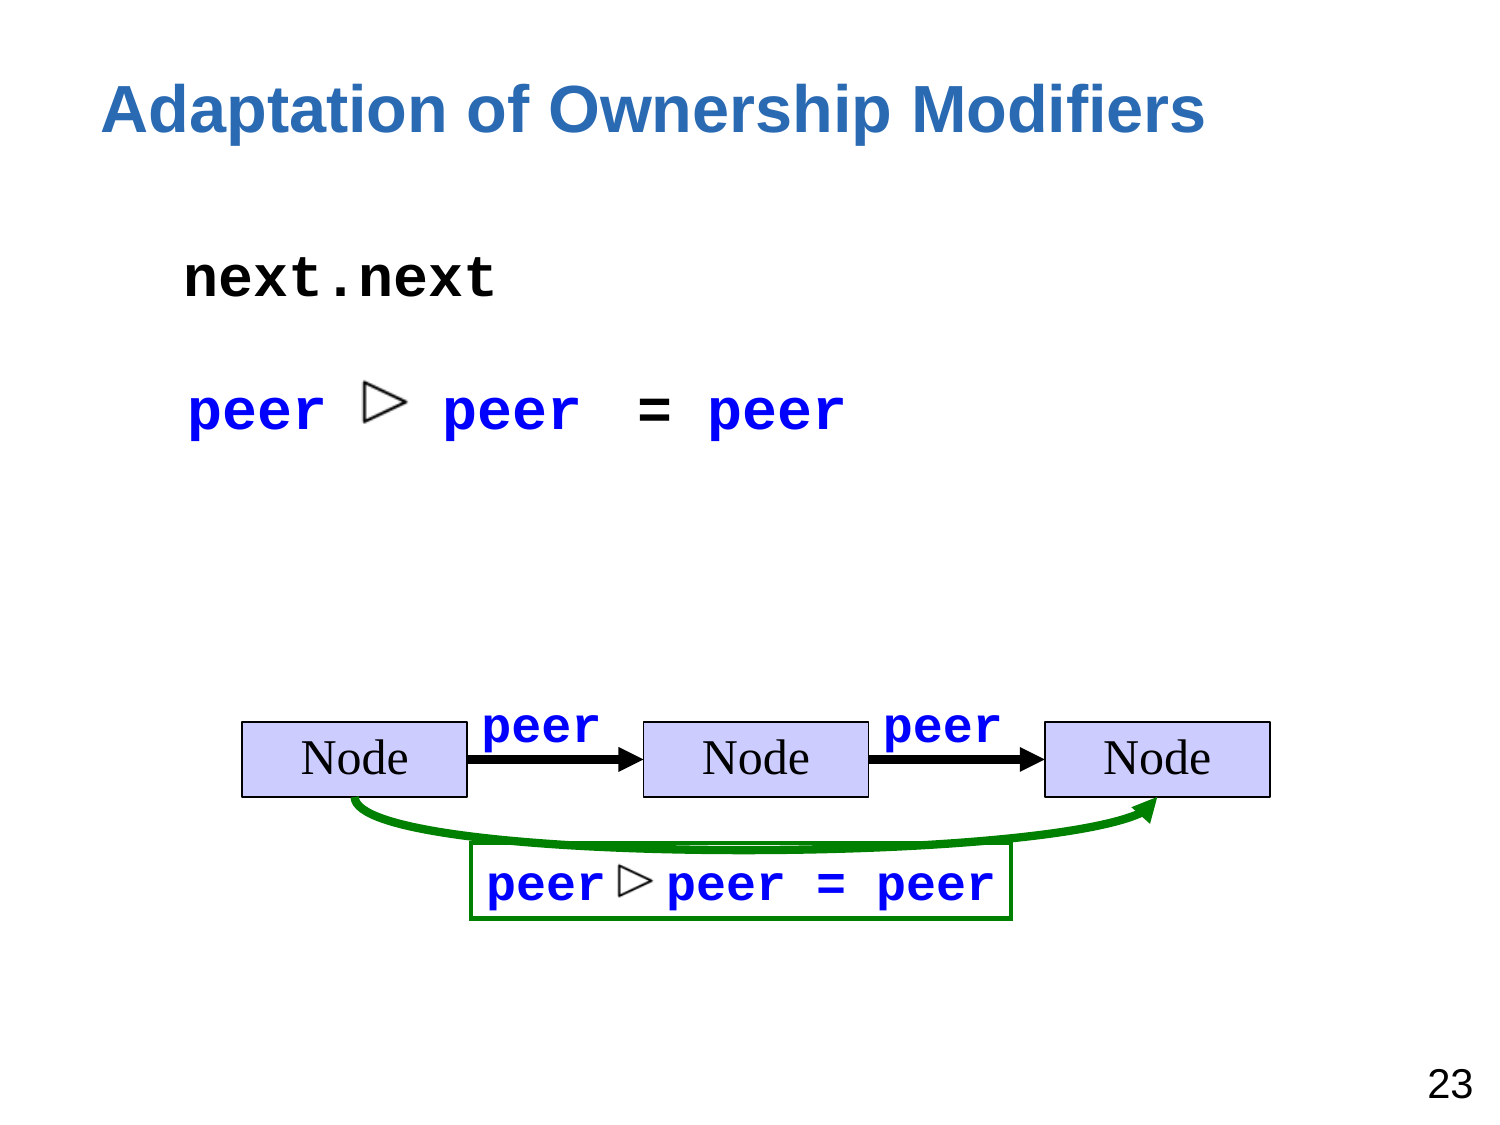

# Adaptation of Ownership Modifiers
next.next
			peer	 peer 	= peer
peer
peer
Node
Node
Node
peer peer = peer
23